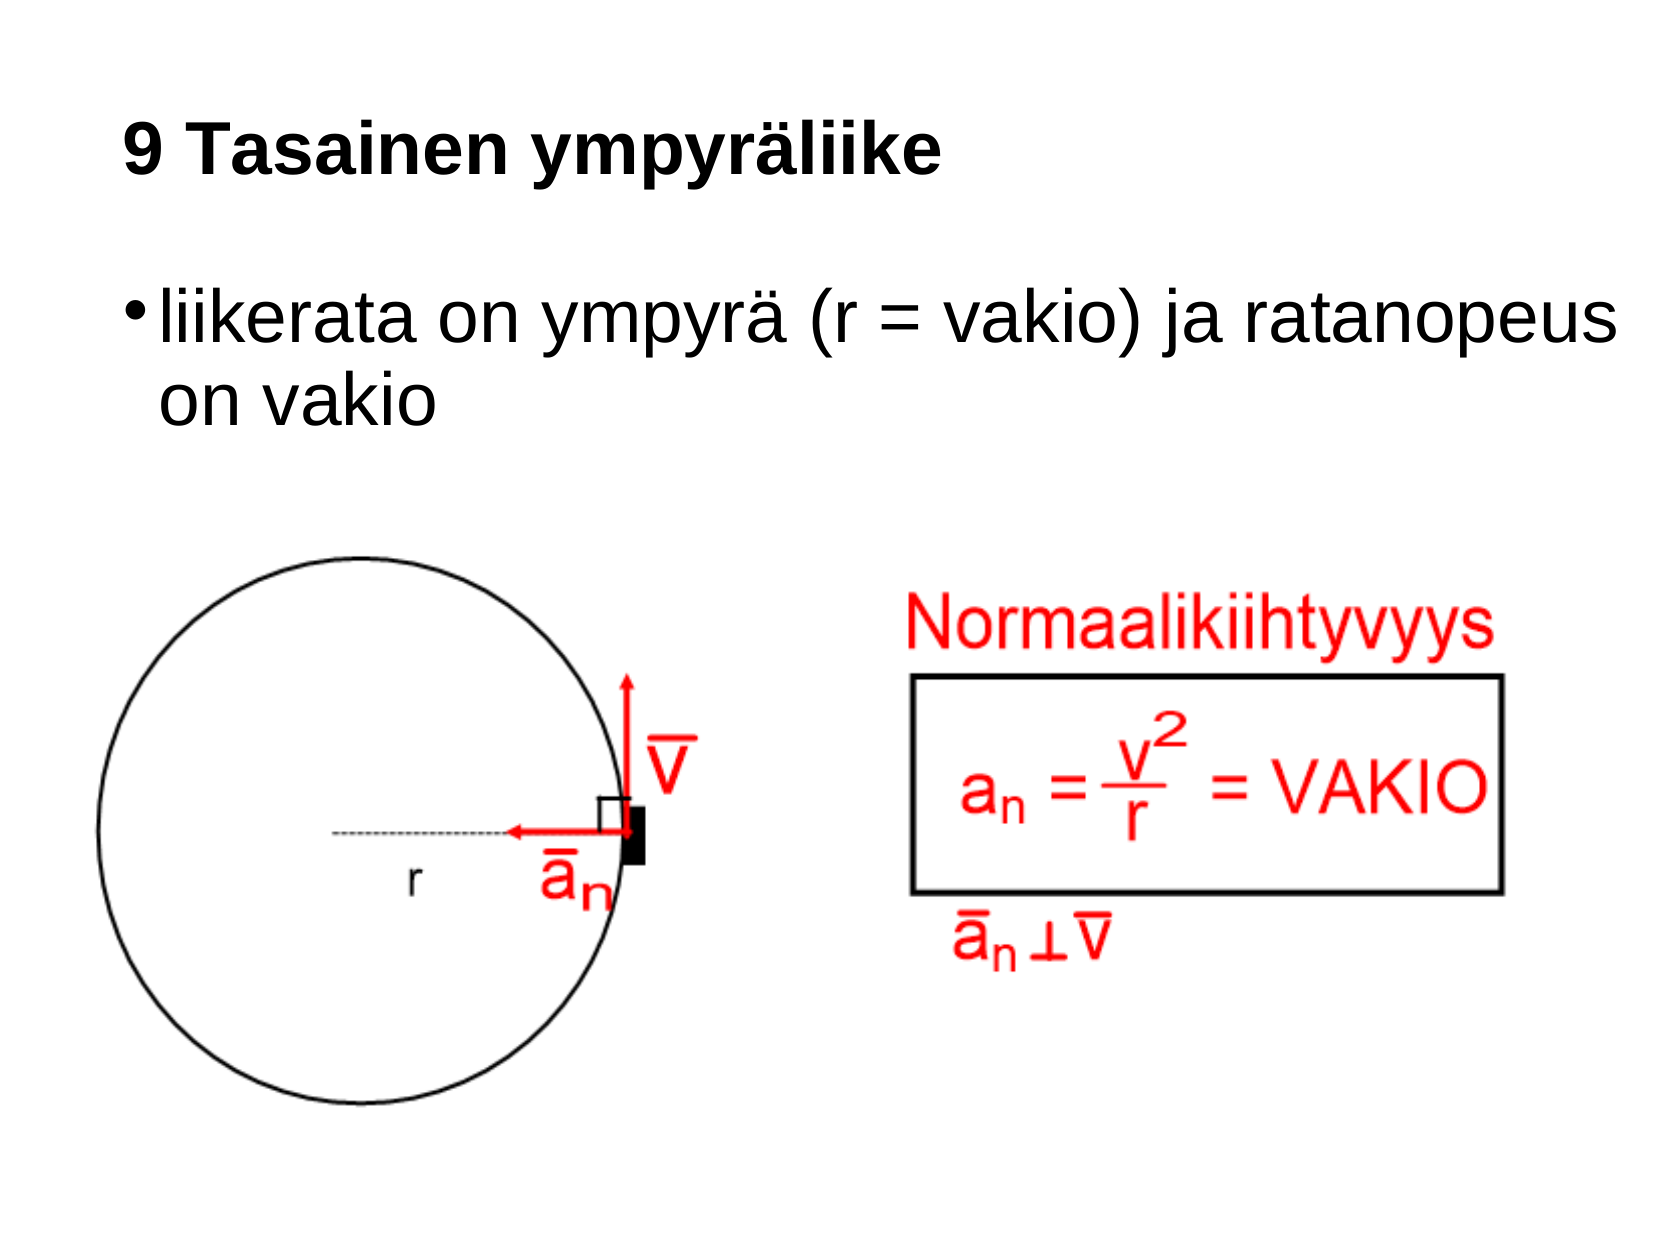

9 Tasainen ympyräliike
liikerata on ympyrä (r = vakio) ja ratanopeus on vakio